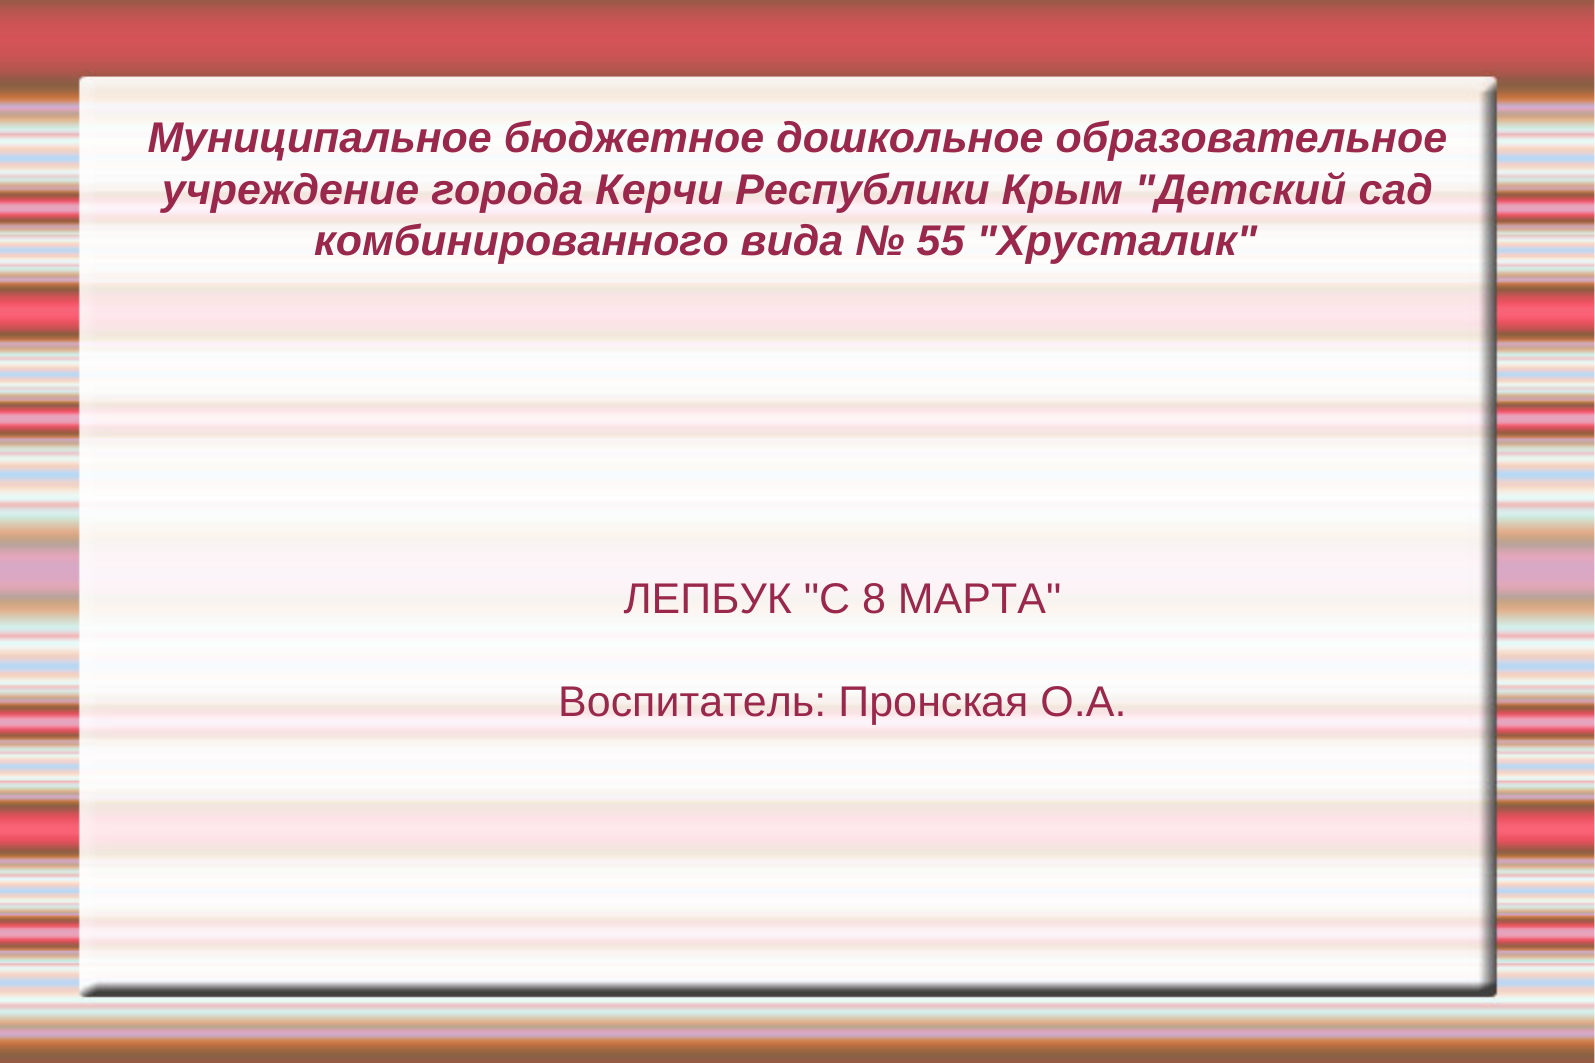

# Муниципальное бюджетное дошкольное образовательное учреждение города Керчи Республики Крым "Детский сад комбинированного вида № 55 "Хрусталик"
ЛЕПБУК "С 8 МАРТА"
Воспитатель: Пронская О.А.